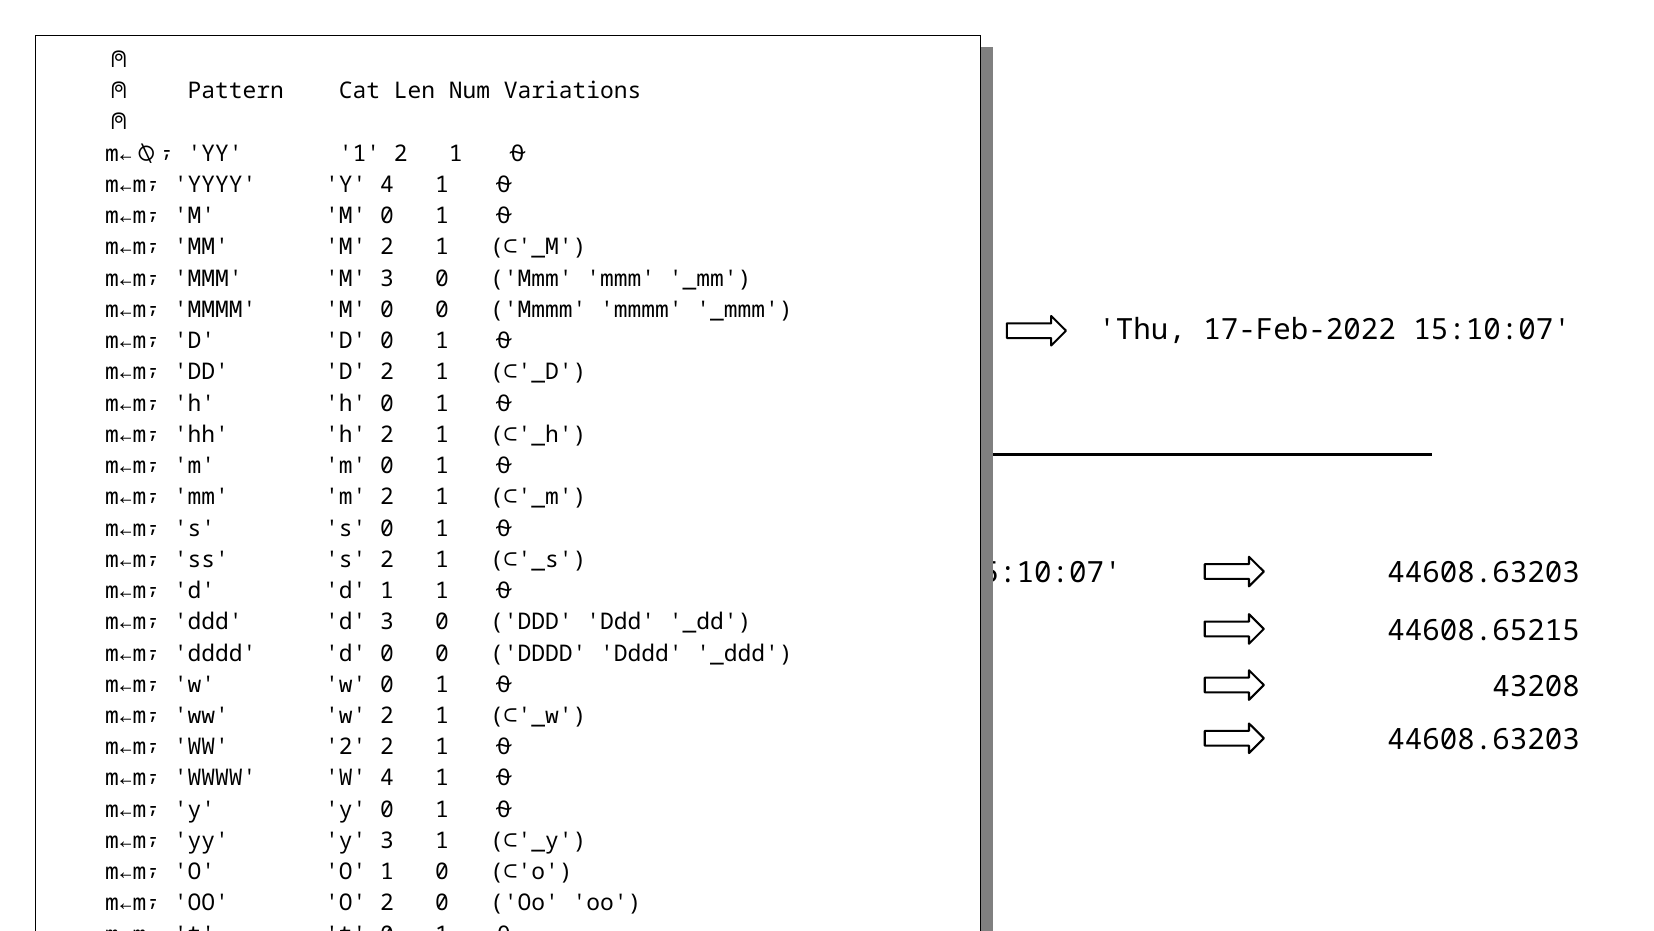

⍺ DDN ⍵
 ⍝
 ⍝ Pattern Cat Len Num Variations
 ⍝
 m←⍉⍪ 'YY' '1' 2 1 ⍬
 m←m⍪ 'YYYY' 'Y' 4 1 ⍬
 m←m⍪ 'M' 'M' 0 1 ⍬
 m←m⍪ 'MM' 'M' 2 1 (⊂'_M')
 m←m⍪ 'MMM' 'M' 3 0 ('Mmm' 'mmm' '_mm')
 m←m⍪ 'MMMM' 'M' 0 0 ('Mmmm' 'mmmm' '_mmm')
 m←m⍪ 'D' 'D' 0 1 ⍬
 m←m⍪ 'DD' 'D' 2 1 (⊂'_D')
 m←m⍪ 'h' 'h' 0 1 ⍬
 m←m⍪ 'hh' 'h' 2 1 (⊂'_h')
 m←m⍪ 'm' 'm' 0 1 ⍬
 m←m⍪ 'mm' 'm' 2 1 (⊂'_m')
 m←m⍪ 's' 's' 0 1 ⍬
 m←m⍪ 'ss' 's' 2 1 (⊂'_s')
 m←m⍪ 'd' 'd' 1 1 ⍬
 m←m⍪ 'ddd' 'd' 3 0 ('DDD' 'Ddd' '_dd')
 m←m⍪ 'dddd' 'd' 0 0 ('DDDD' 'Dddd' '_ddd')
 m←m⍪ 'w' 'w' 0 1 ⍬
 m←m⍪ 'ww' 'w' 2 1 (⊂'_w')
 m←m⍪ 'WW' '2' 2 1 ⍬
 m←m⍪ 'WWWW' 'W' 4 1 ⍬
 m←m⍪ 'y' 'y' 0 1 ⍬
 m←m⍪ 'yy' 'y' 3 1 (⊂'_y')
 m←m⍪ 'O' 'O' 1 0 (⊂'o')
 m←m⍪ 'OO' 'O' 2 0 ('Oo' 'oo')
 m←m⍪ 't' 't' 0 1 ⍬
 m←m⍪ 'tt' 't' 2 1 (⊂'_t')
 m←m⍪ 'P' 'P' 1 0 (⊂'p')
 m←m⍪ 'PP' 'P' 2 0 (⊂'pp')
'Ddd, DD-Mmm-YYYY hh:mm:ss' (1200⌶) 44608.63203
'Thu, 17-Feb-2022 15:10:07'
'Ddd, DD-Mmm-YYYY hh:mm:ss' DDN 'Thu, 17-Feb-2022 15:10:07'
44608.63203
'MM/DD/YY tP:mm' DDN '02/17/22 3P:39'
44608.65215
 'Dddd' DDN 'Thursday'
43208
'MMDDYYYYhhmmss' DDN '02172022151007'
44608.63203